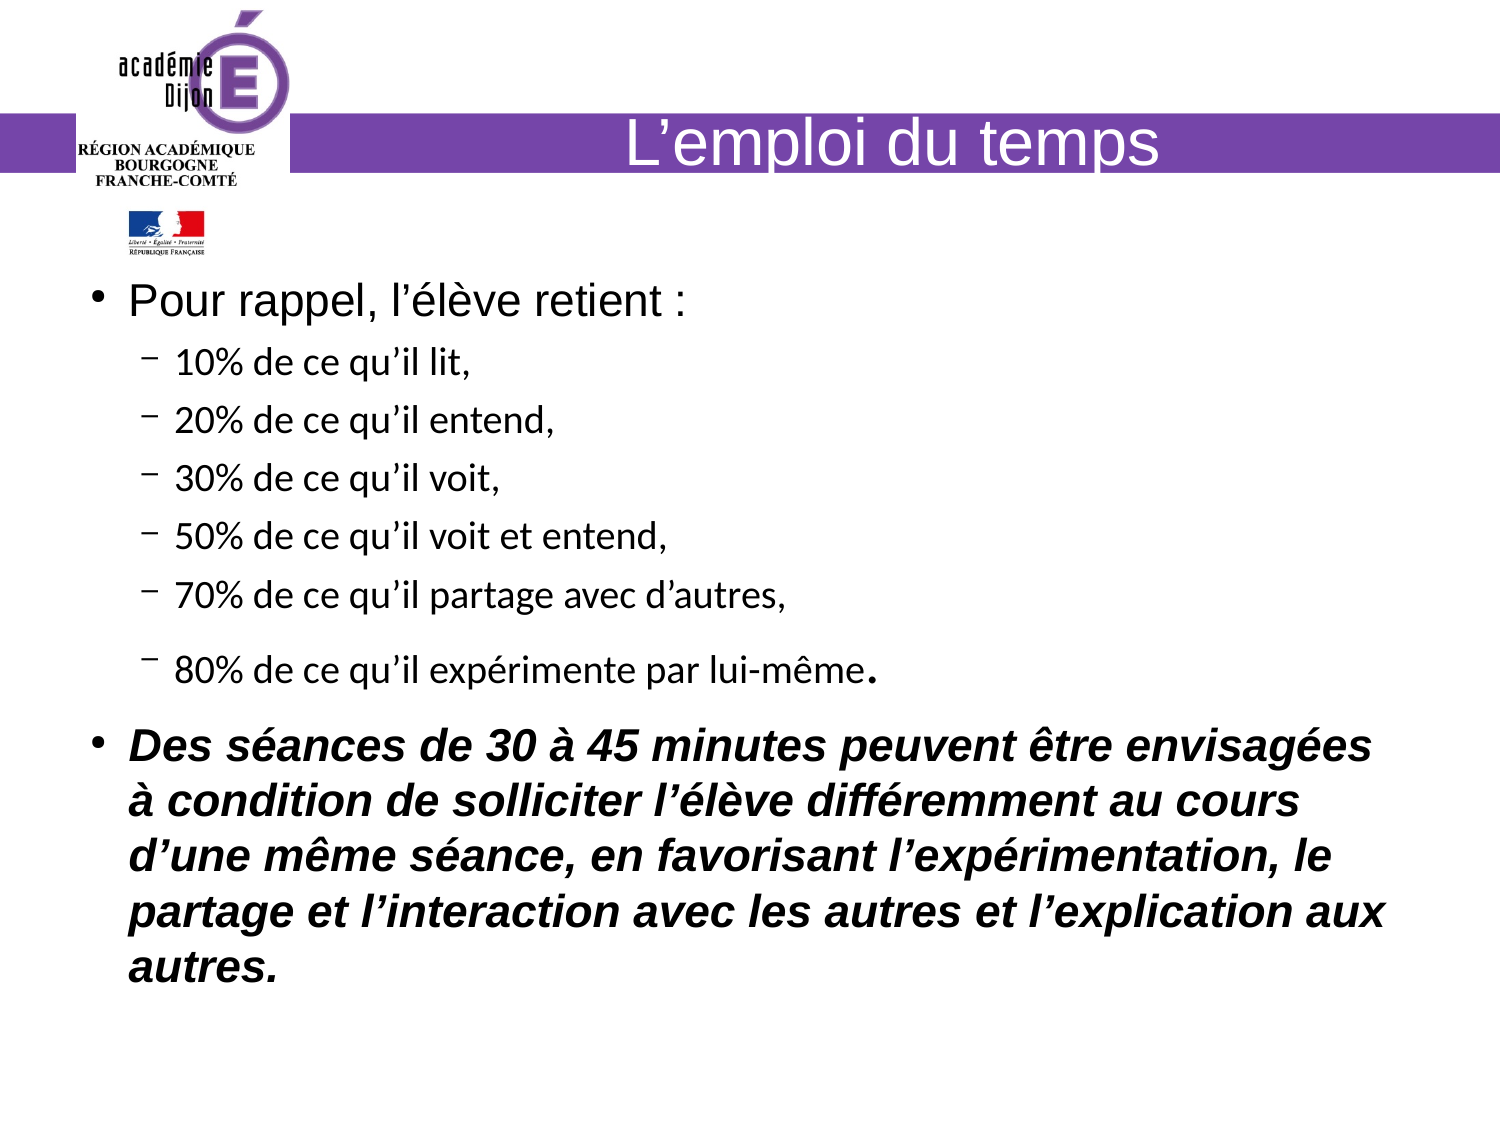

# L’emploi du temps
Pour rappel, l’élève retient :
10% de ce qu’il lit,
20% de ce qu’il entend,
30% de ce qu’il voit,
50% de ce qu’il voit et entend,
70% de ce qu’il partage avec d’autres,
80% de ce qu’il expérimente par lui-même.
Des séances de 30 à 45 minutes peuvent être envisagées à condition de solliciter l’élève différemment au cours d’une même séance, en favorisant l’expérimentation, le partage et l’interaction avec les autres et l’explication aux autres.